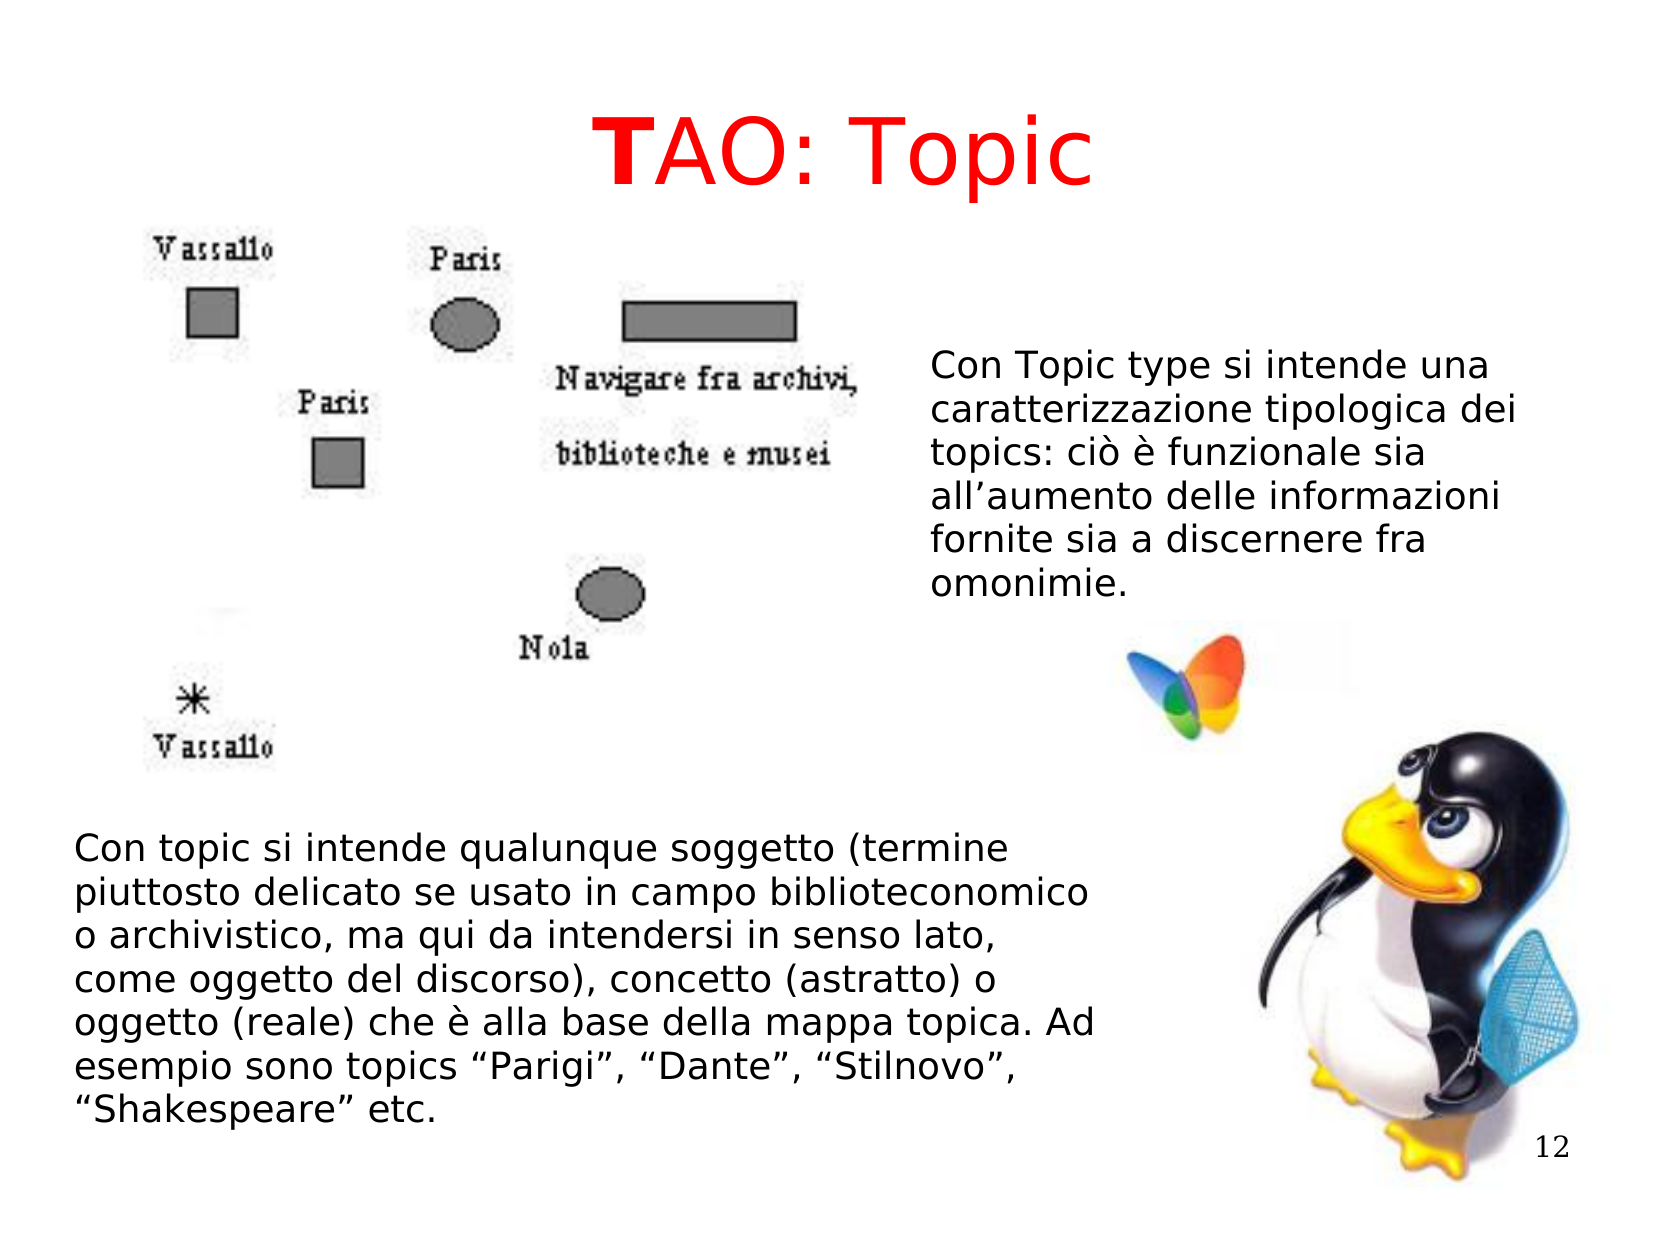

# TAO: Topic
Con Topic type si intende una caratterizzazione tipologica dei topics: ciò è funzionale sia all’aumento delle informazioni fornite sia a discernere fra omonimie.
Con topic si intende qualunque soggetto (termine piuttosto delicato se usato in campo biblioteconomico o archivistico, ma qui da intendersi in senso lato, come oggetto del discorso), concetto (astratto) o oggetto (reale) che è alla base della mappa topica. Ad esempio sono topics “Parigi”, “Dante”, “Stilnovo”, “Shakespeare” etc.
12